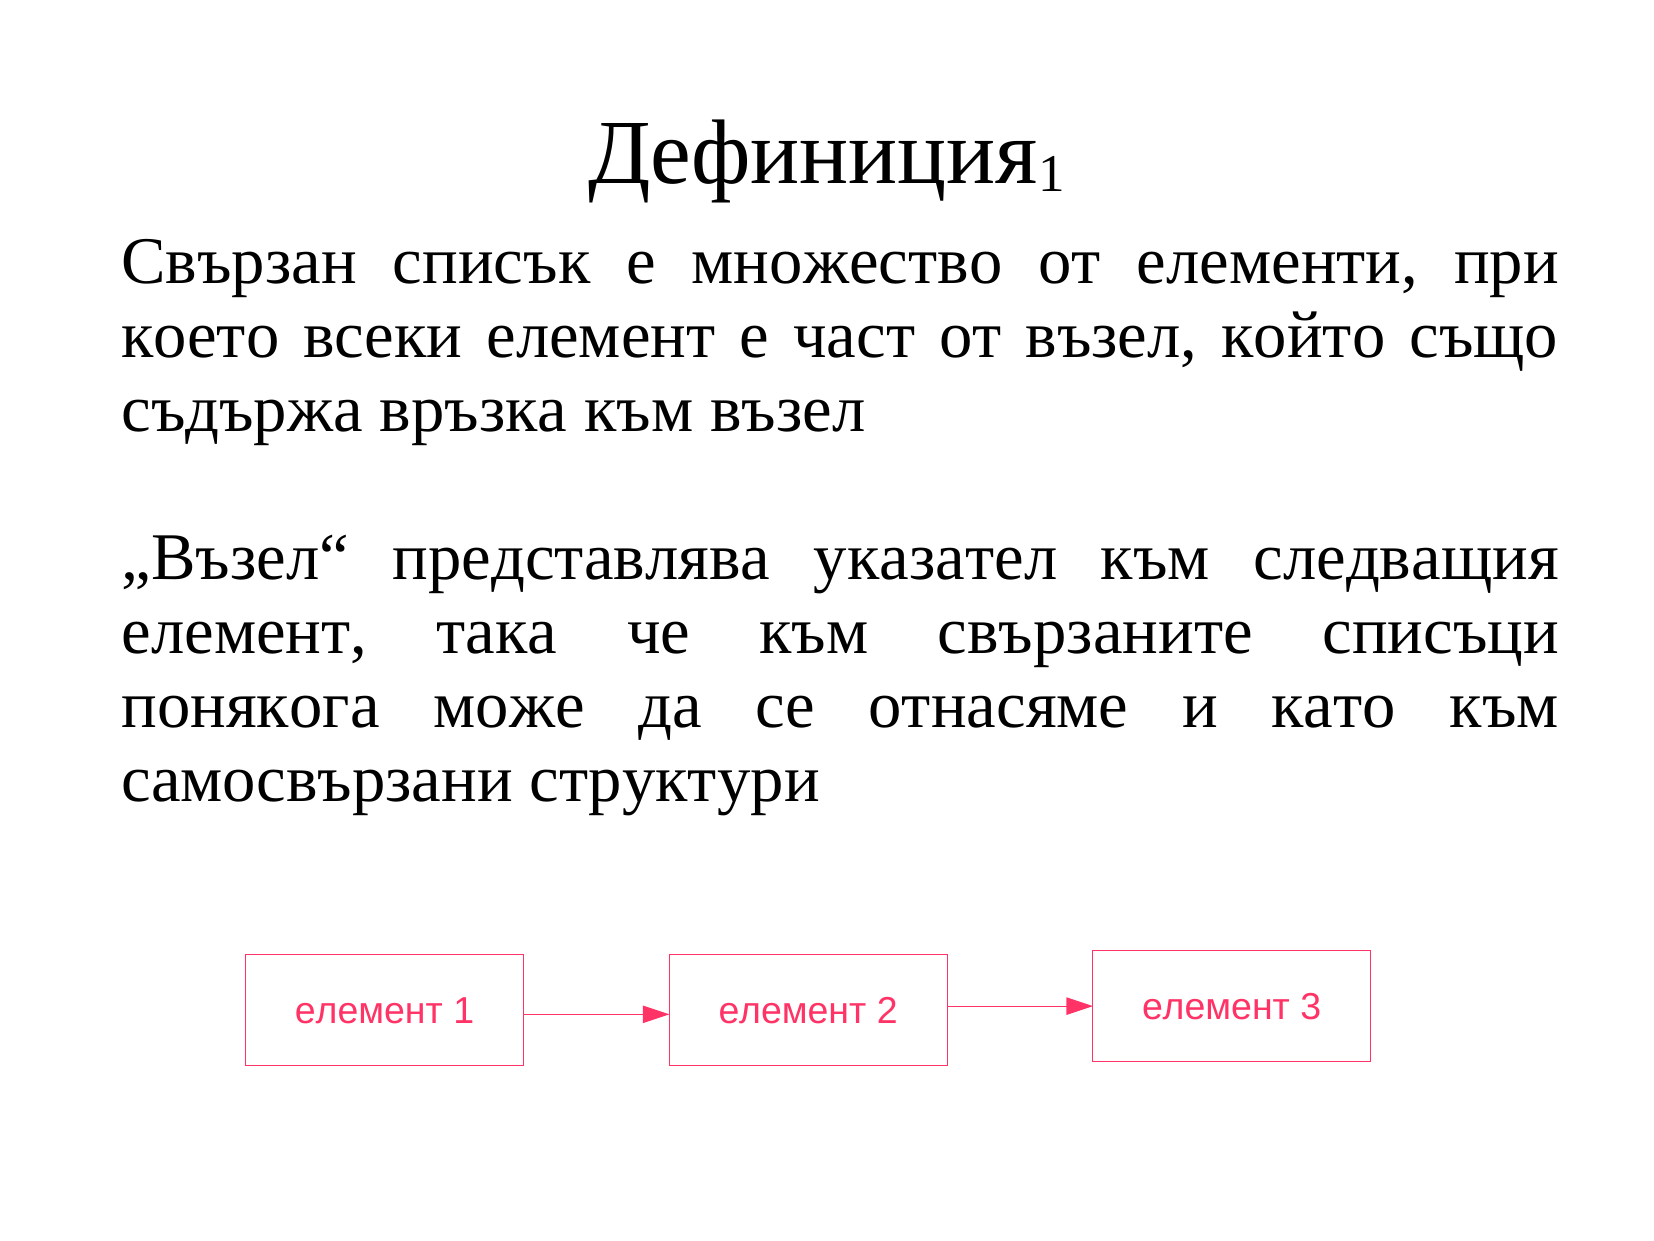

# Дефиниция1
Свързан списък е множество от елементи, при което всеки елемент е част от възел, който също съдържа връзка към възел
„Възел“ представлява указател към следващия елемент, така че към свързаните списъци понякога може да се отнасяме и като към самосвързани структури
елемент 3
елемент 1
елемент 2